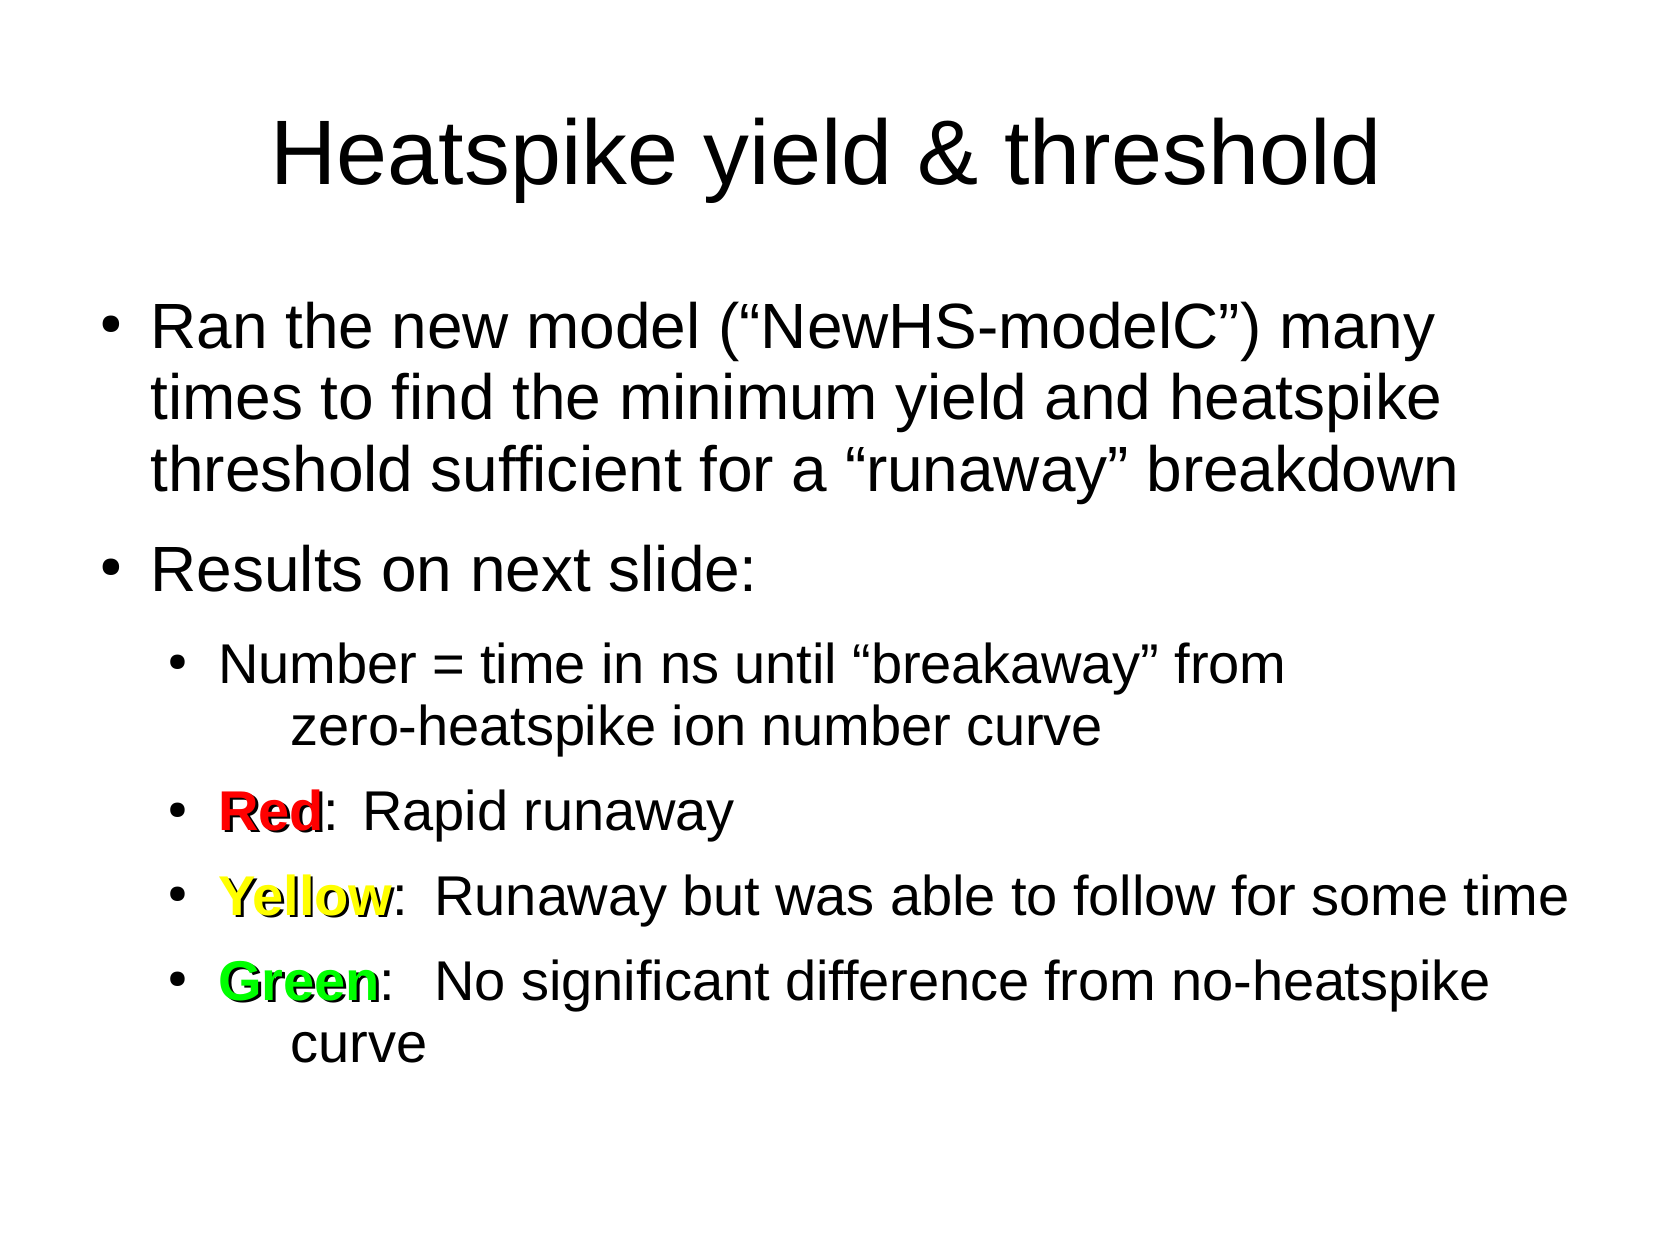

# Heatspike yield & threshold
Ran the new model (“NewHS-modelC”) many times to find the minimum yield and heatspike threshold sufficient for a “runaway” breakdown
Results on next slide:
Number = time in ns until “breakaway” from
	zero-heatspike ion number curve
Red:	Rapid runaway
Yellow:	Runaway but was able to follow for some time
Green:	No significant difference from no-heatspike
	curve